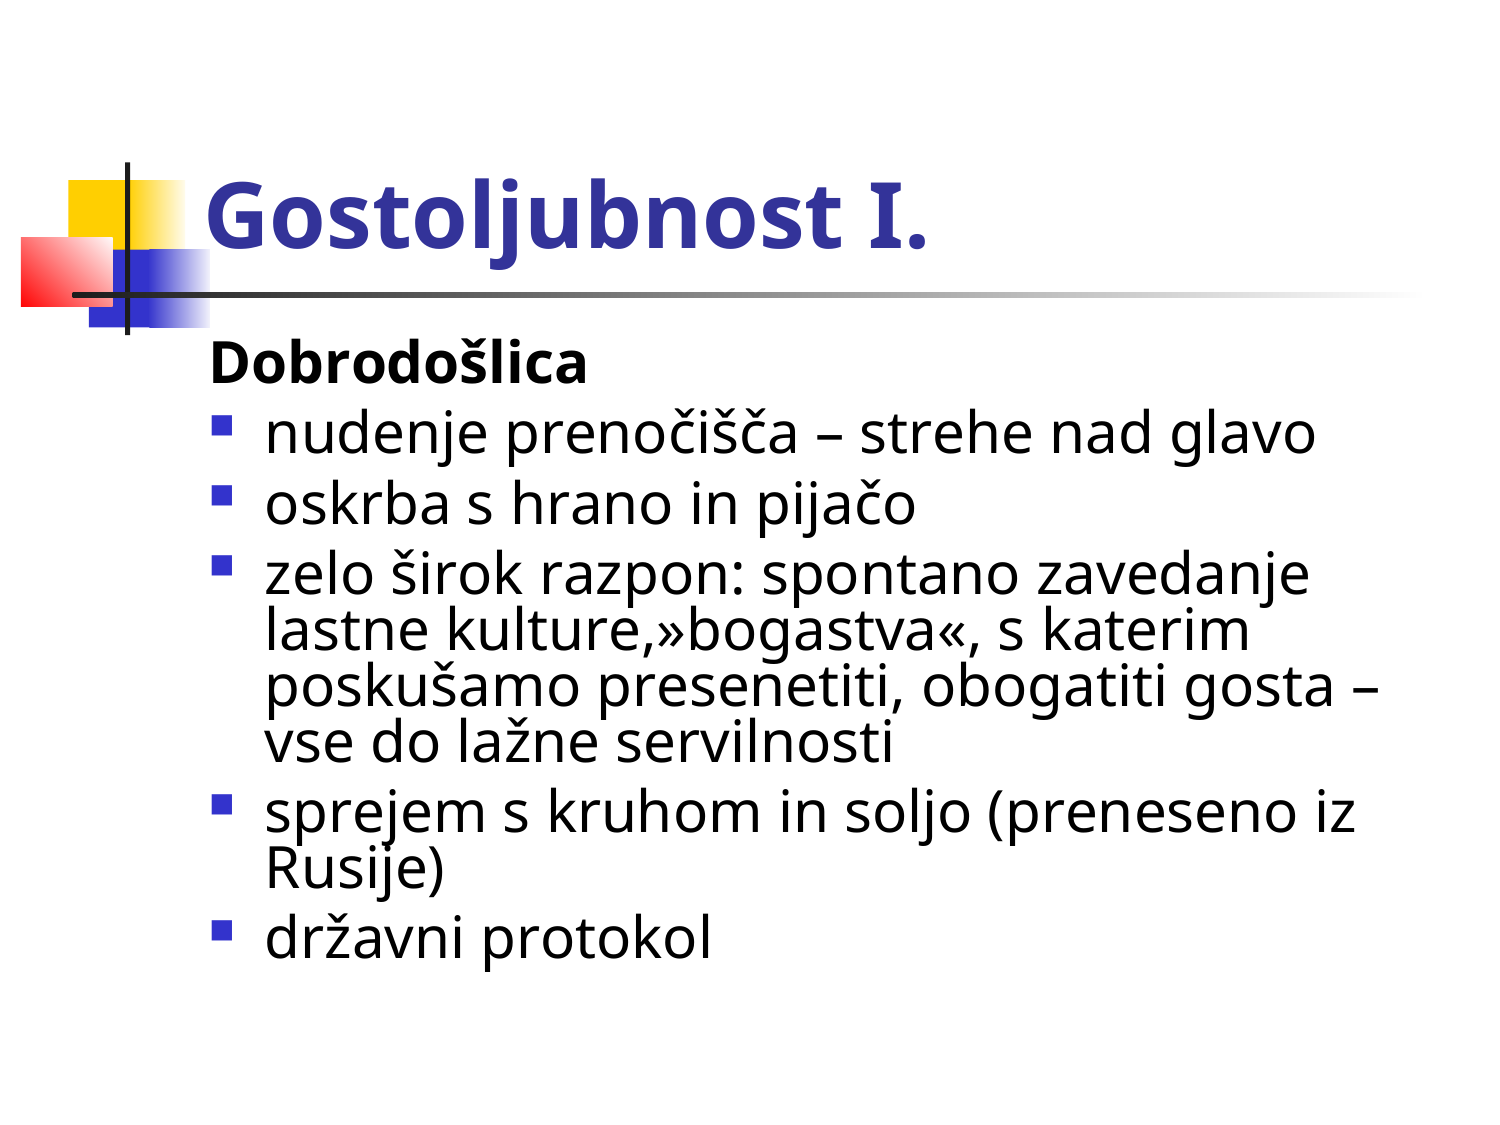

# Gostoljubnost I.
Dobrodošlica
nudenje prenočišča – strehe nad glavo
oskrba s hrano in pijačo
zelo širok razpon: spontano zavedanje lastne kulture,»bogastva«, s katerim poskušamo presenetiti, obogatiti gosta – vse do lažne servilnosti
sprejem s kruhom in soljo (preneseno iz Rusije)
državni protokol